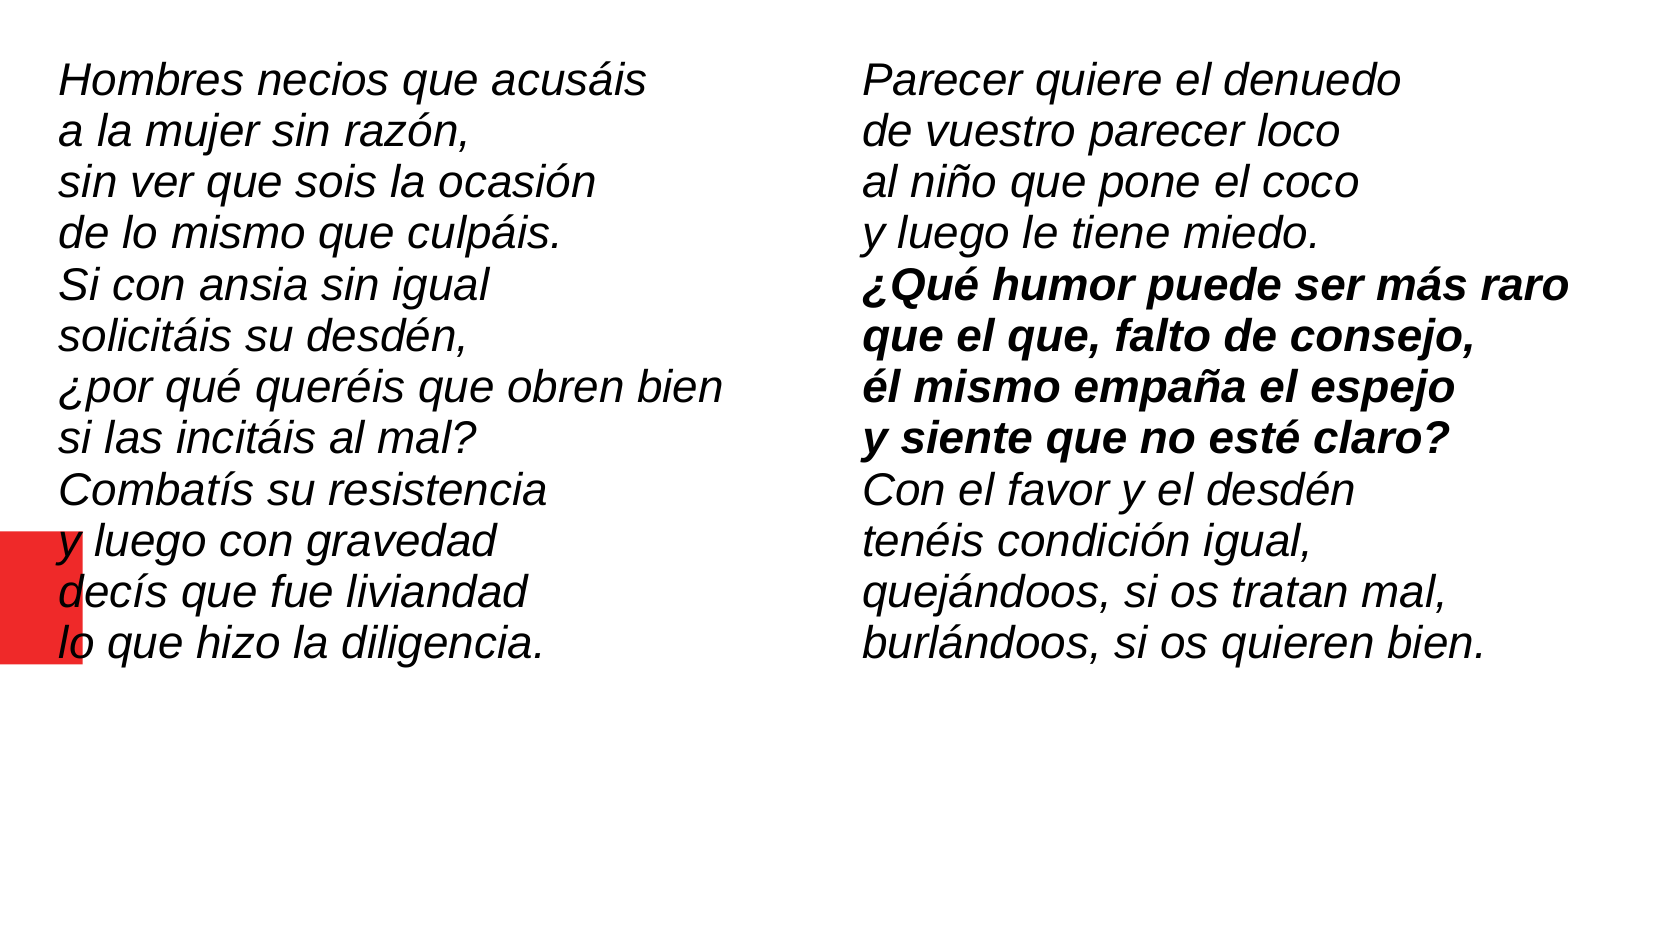

#
Hombres necios que acusáis
a la mujer sin razón,
sin ver que sois la ocasión
de lo mismo que culpáis.
Si con ansia sin igual
solicitáis su desdén,
¿por qué queréis que obren bien
si las incitáis al mal?
Combatís su resistencia
y luego con gravedad
decís que fue liviandad
lo que hizo la diligencia.
Parecer quiere el denuedo
de vuestro parecer loco
al niño que pone el coco
y luego le tiene miedo.
¿Qué humor puede ser más raro
que el que, falto de consejo,
él mismo empaña el espejo
y siente que no esté claro?
Con el favor y el desdén
tenéis condición igual,
quejándoos, si os tratan mal,
burlándoos, si os quieren bien.